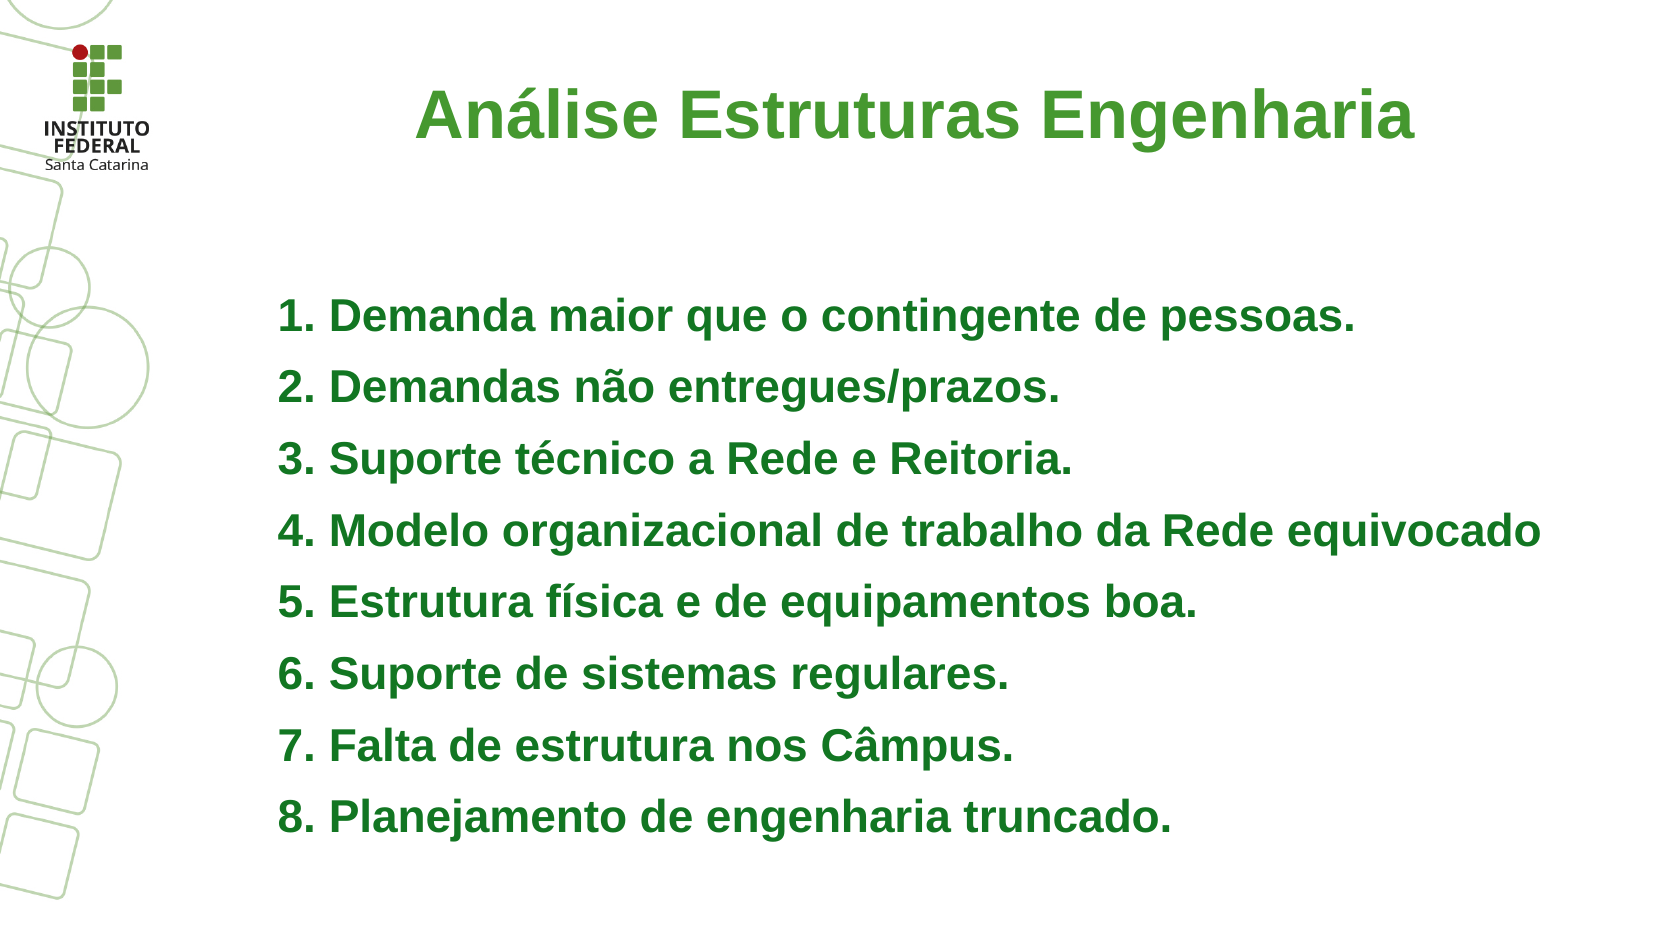

# Análise Estruturas Engenharia
1. Demanda maior que o contingente de pessoas.
2. Demandas não entregues/prazos.
3. Suporte técnico a Rede e Reitoria.
4. Modelo organizacional de trabalho da Rede equivocado
5. Estrutura física e de equipamentos boa.
6. Suporte de sistemas regulares.
7. Falta de estrutura nos Câmpus.
8. Planejamento de engenharia truncado.